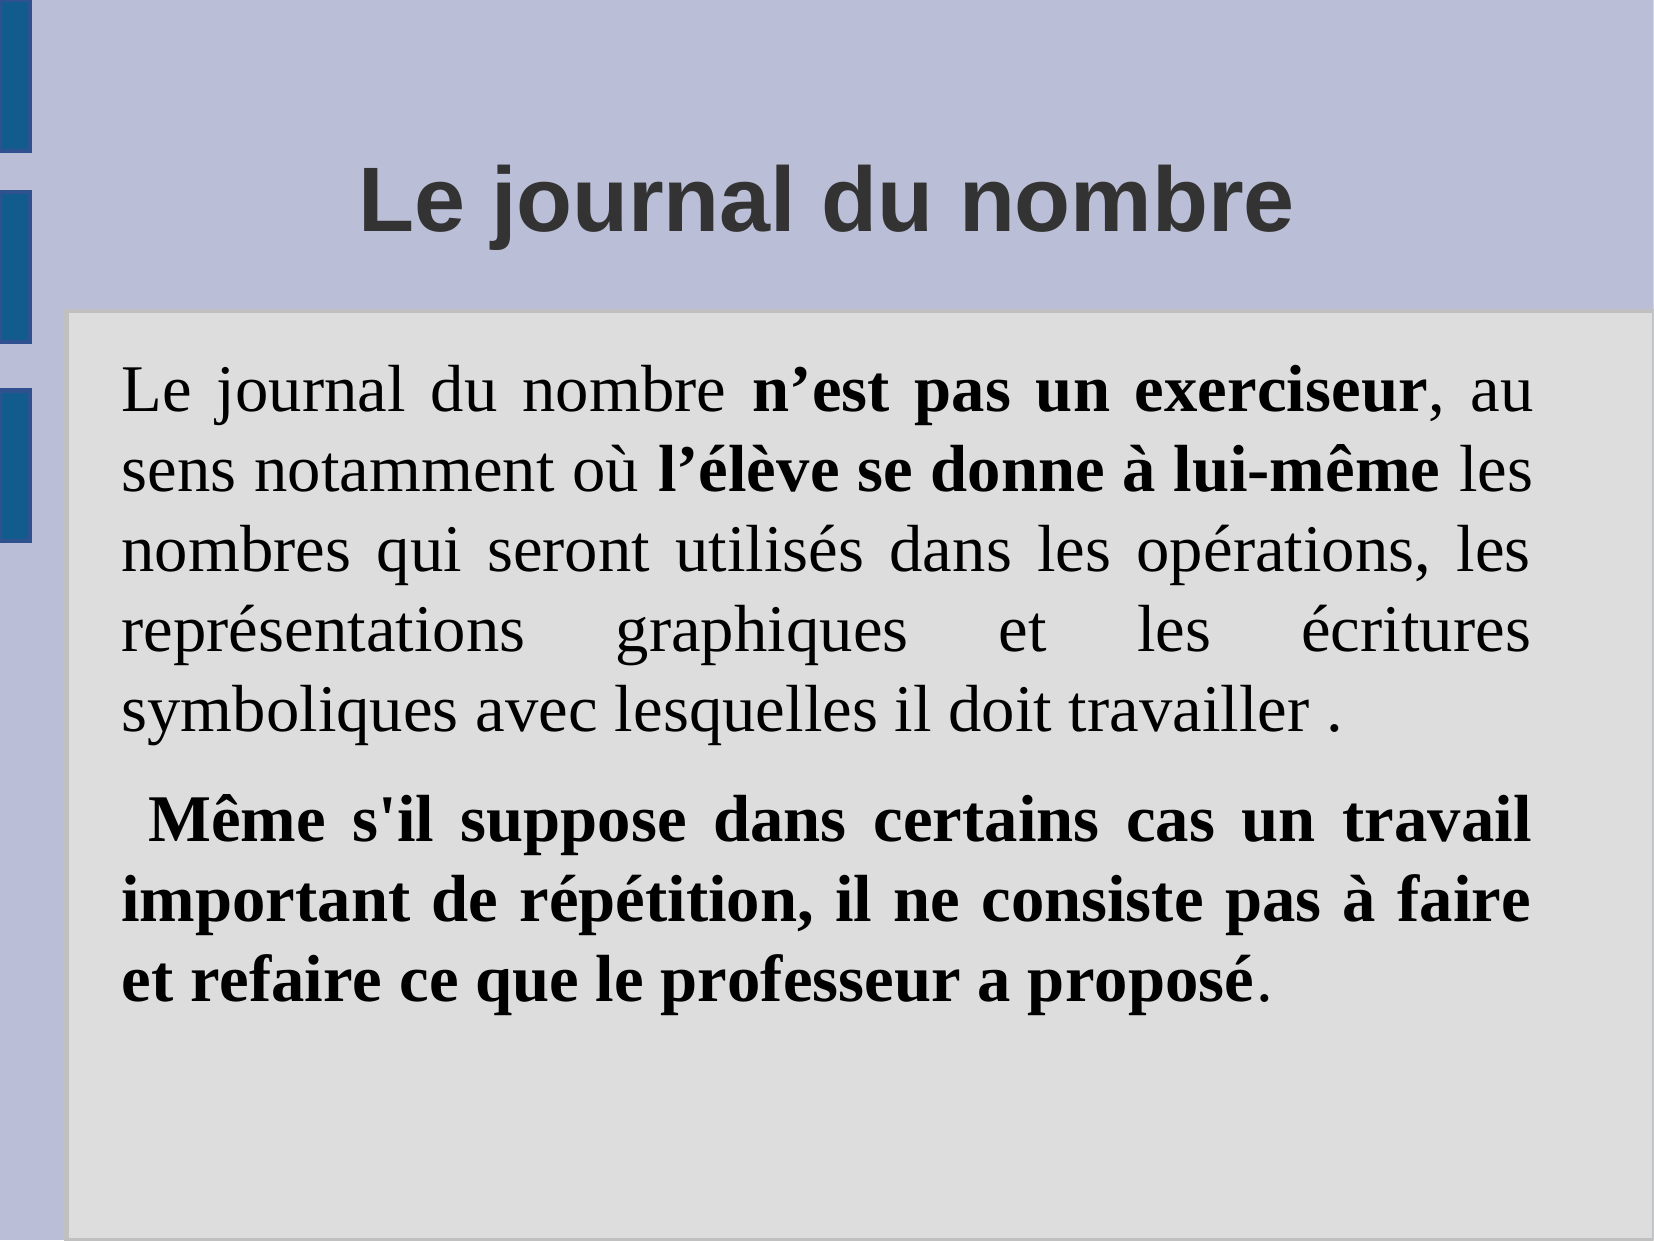

# Le journal du nombre
Le journal du nombre n’est pas un exerciseur, au sens notamment où l’élève se donne à lui-même les nombres qui seront utilisés dans les opérations, les représentations graphiques et les écritures symboliques avec lesquelles il doit travailler .
 Même s'il suppose dans certains cas un travail important de répétition, il ne consiste pas à faire et refaire ce que le professeur a proposé.